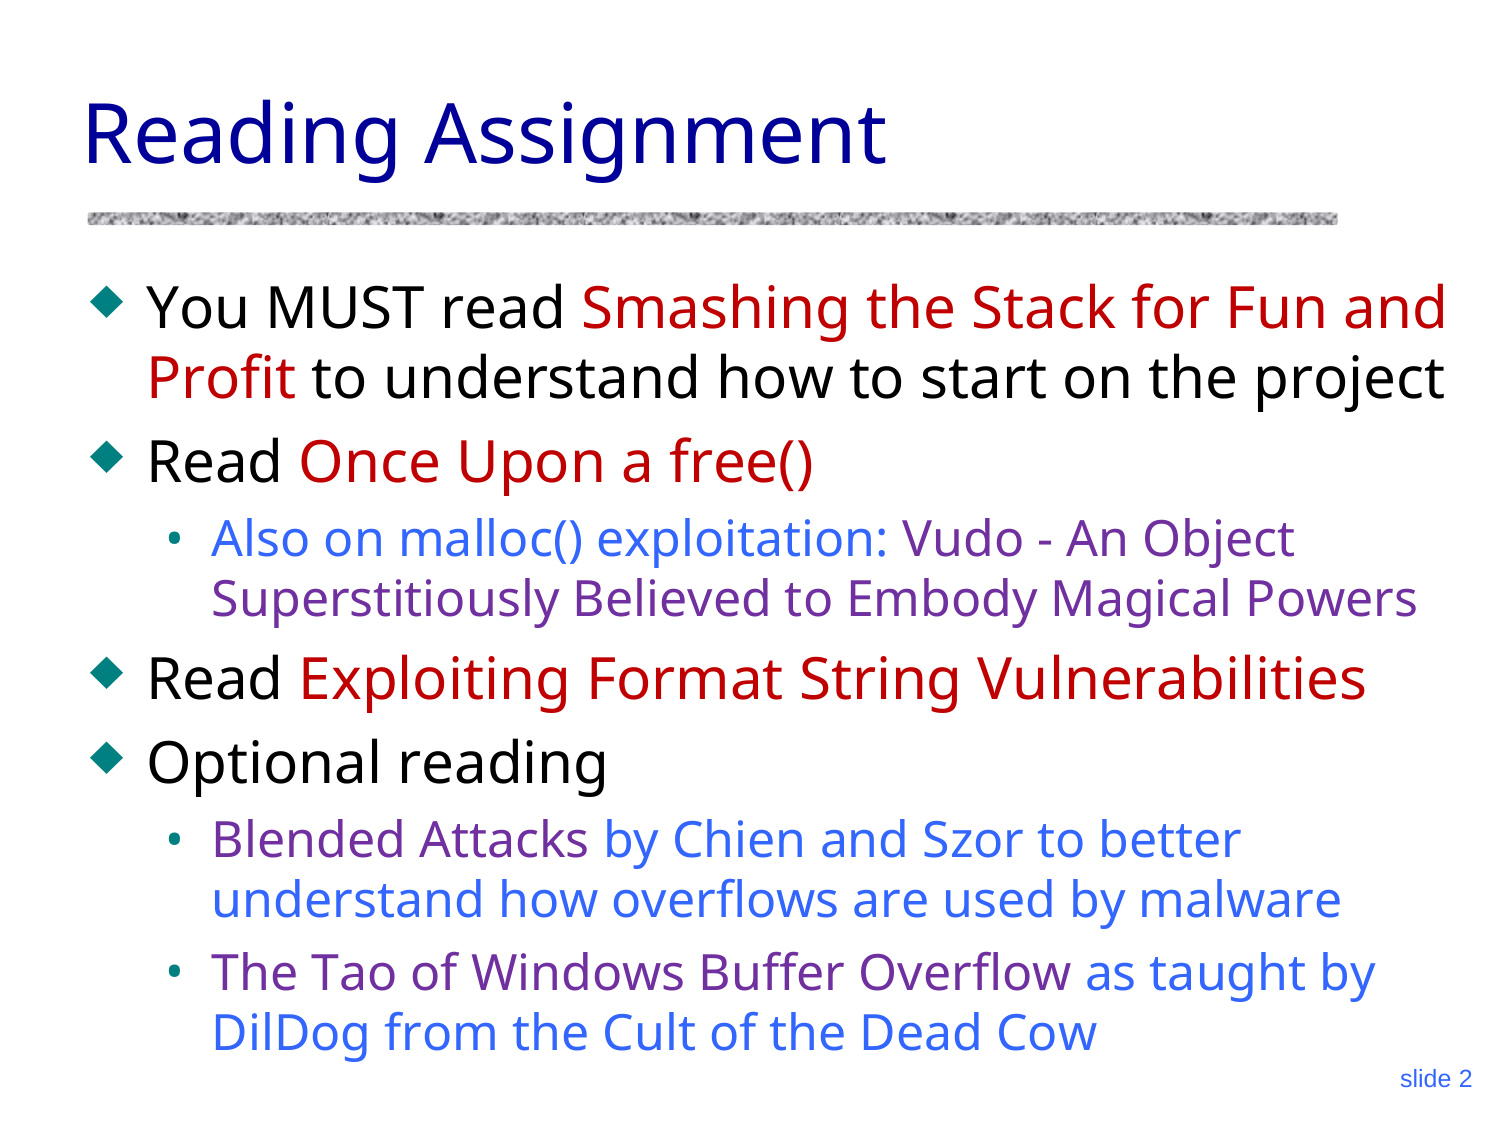

# Reading Assignment
You MUST read Smashing the Stack for Fun and Profit to understand how to start on the project
Read Once Upon a free()
Also on malloc() exploitation: Vudo - An Object Superstitiously Believed to Embody Magical Powers
Read Exploiting Format String Vulnerabilities
Optional reading
Blended Attacks by Chien and Szor to better understand how overflows are used by malware
The Tao of Windows Buffer Overflow as taught by DilDog from the Cult of the Dead Cow
slide